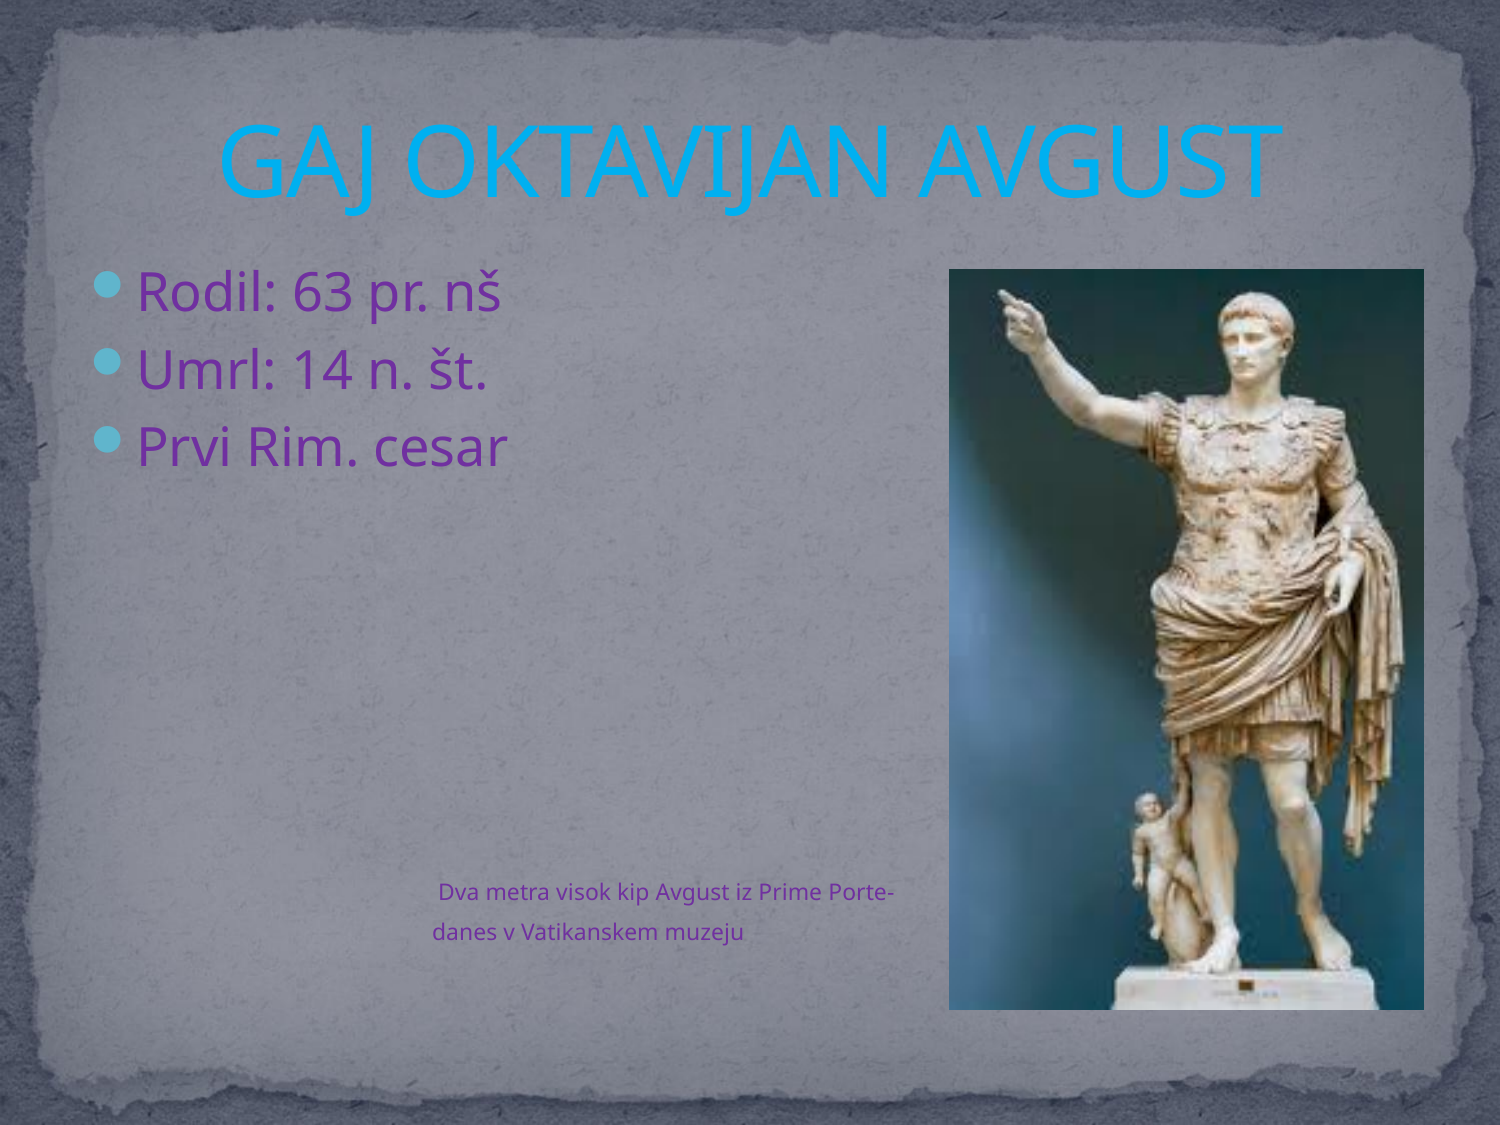

GAJ OKTAVIJAN AVGUST
# Rodil: 63 pr. nš
Umrl: 14 n. št.
Prvi Rim. cesar
 Dva metra visok kip Avgust iz Prime Porte-
 danes v Vatikanskem muzeju